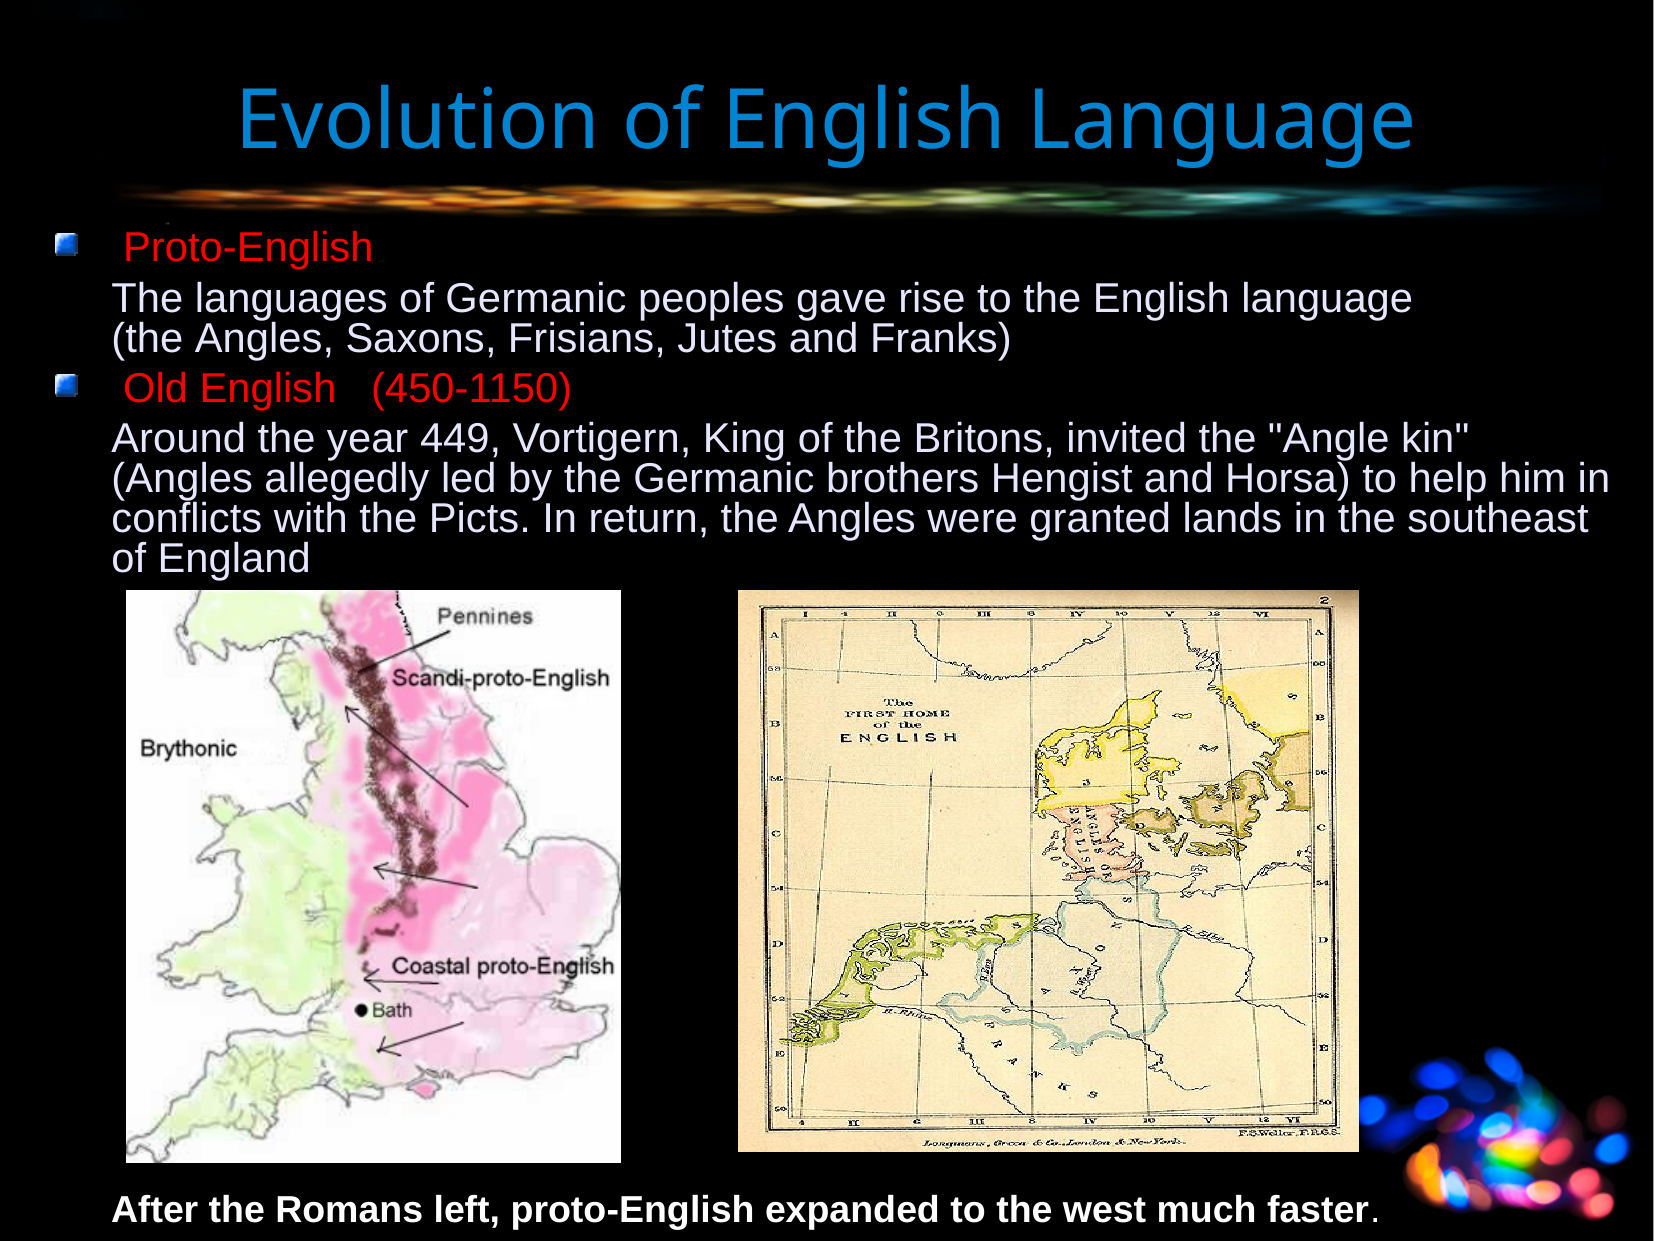

# Evolution of English Language
 Proto-English
	The languages of Germanic peoples gave rise to the English language (the Angles, Saxons, Frisians, Jutes and Franks)
 Old English (450-1150)
	Around the year 449, Vortigern, King of the Britons, invited the "Angle kin" (Angles allegedly led by the Germanic brothers Hengist and Horsa) to help him in conflicts with the Picts. In return, the Angles were granted lands in the southeast of England
After the Romans left, proto-English expanded to the west much faster.